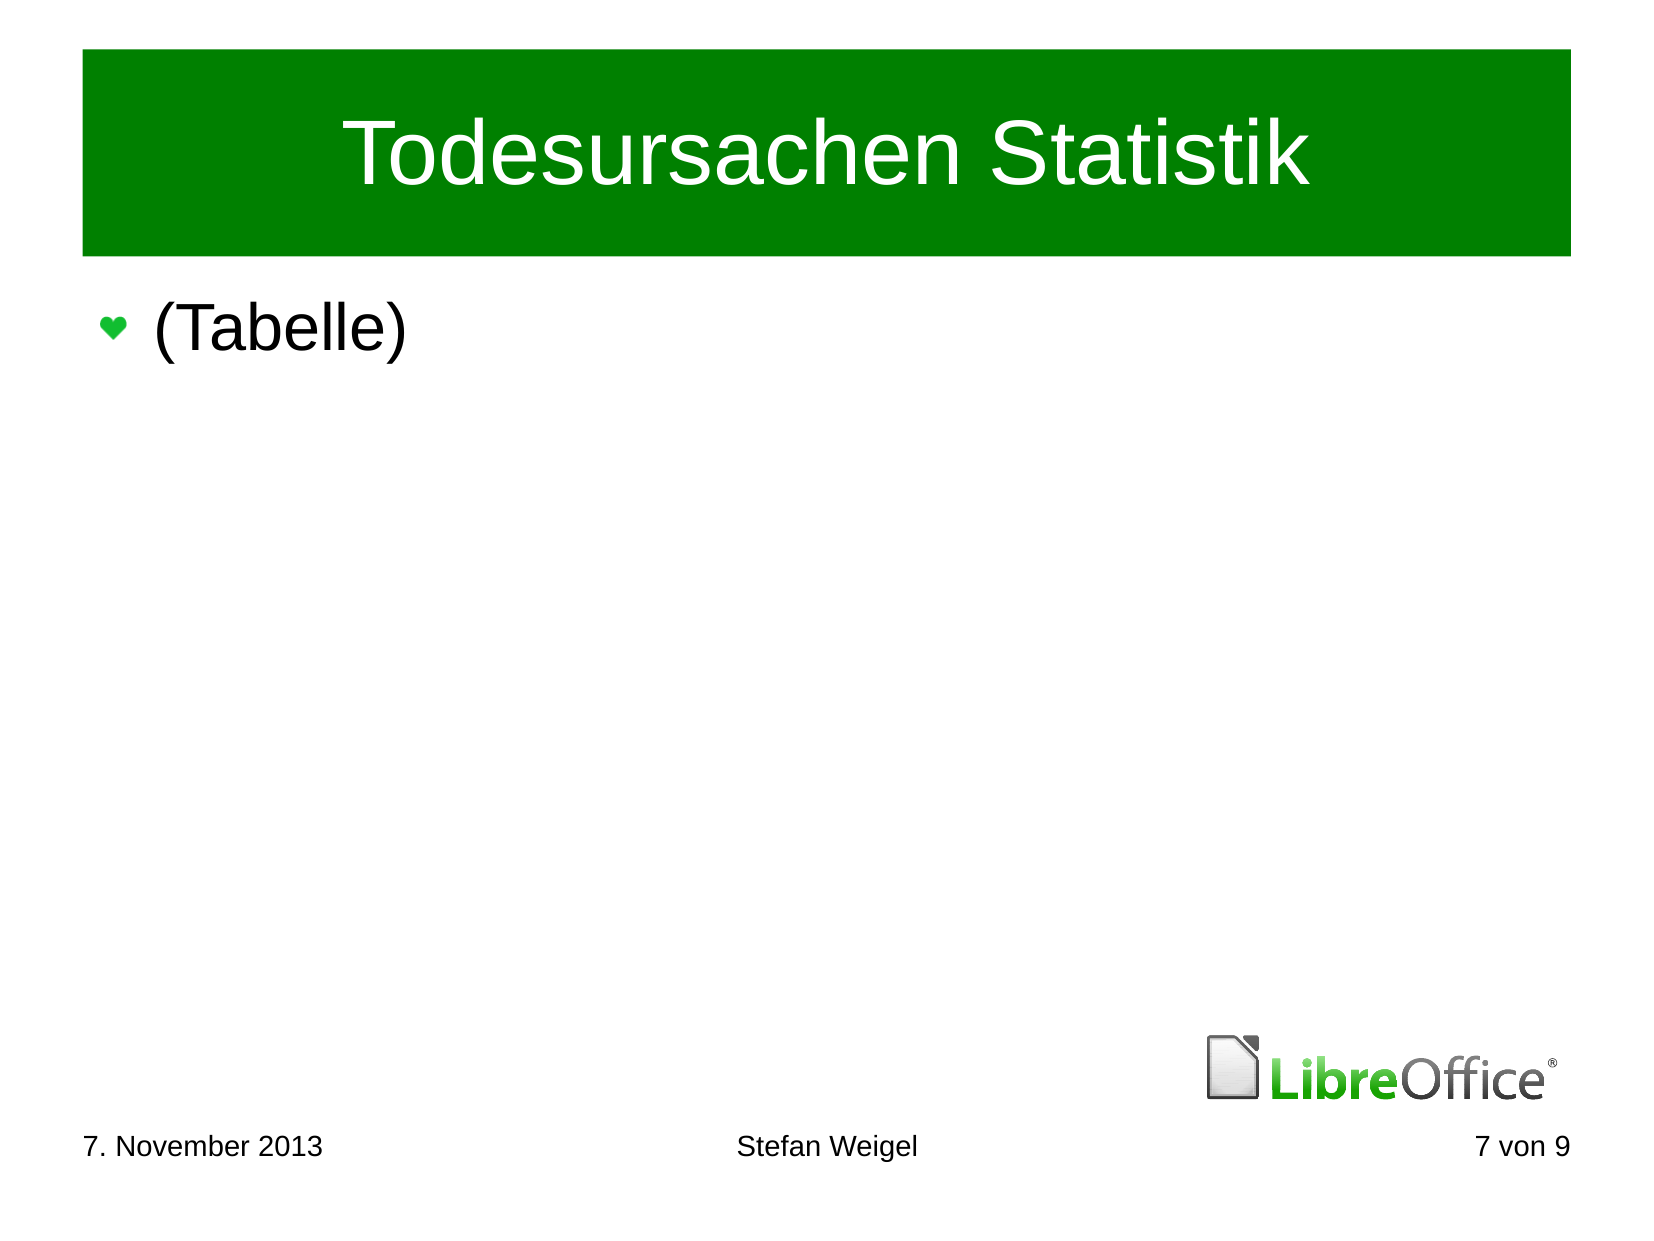

# Todesursachen Statistik
(Tabelle)
7. November 2013
Stefan Weigel
7